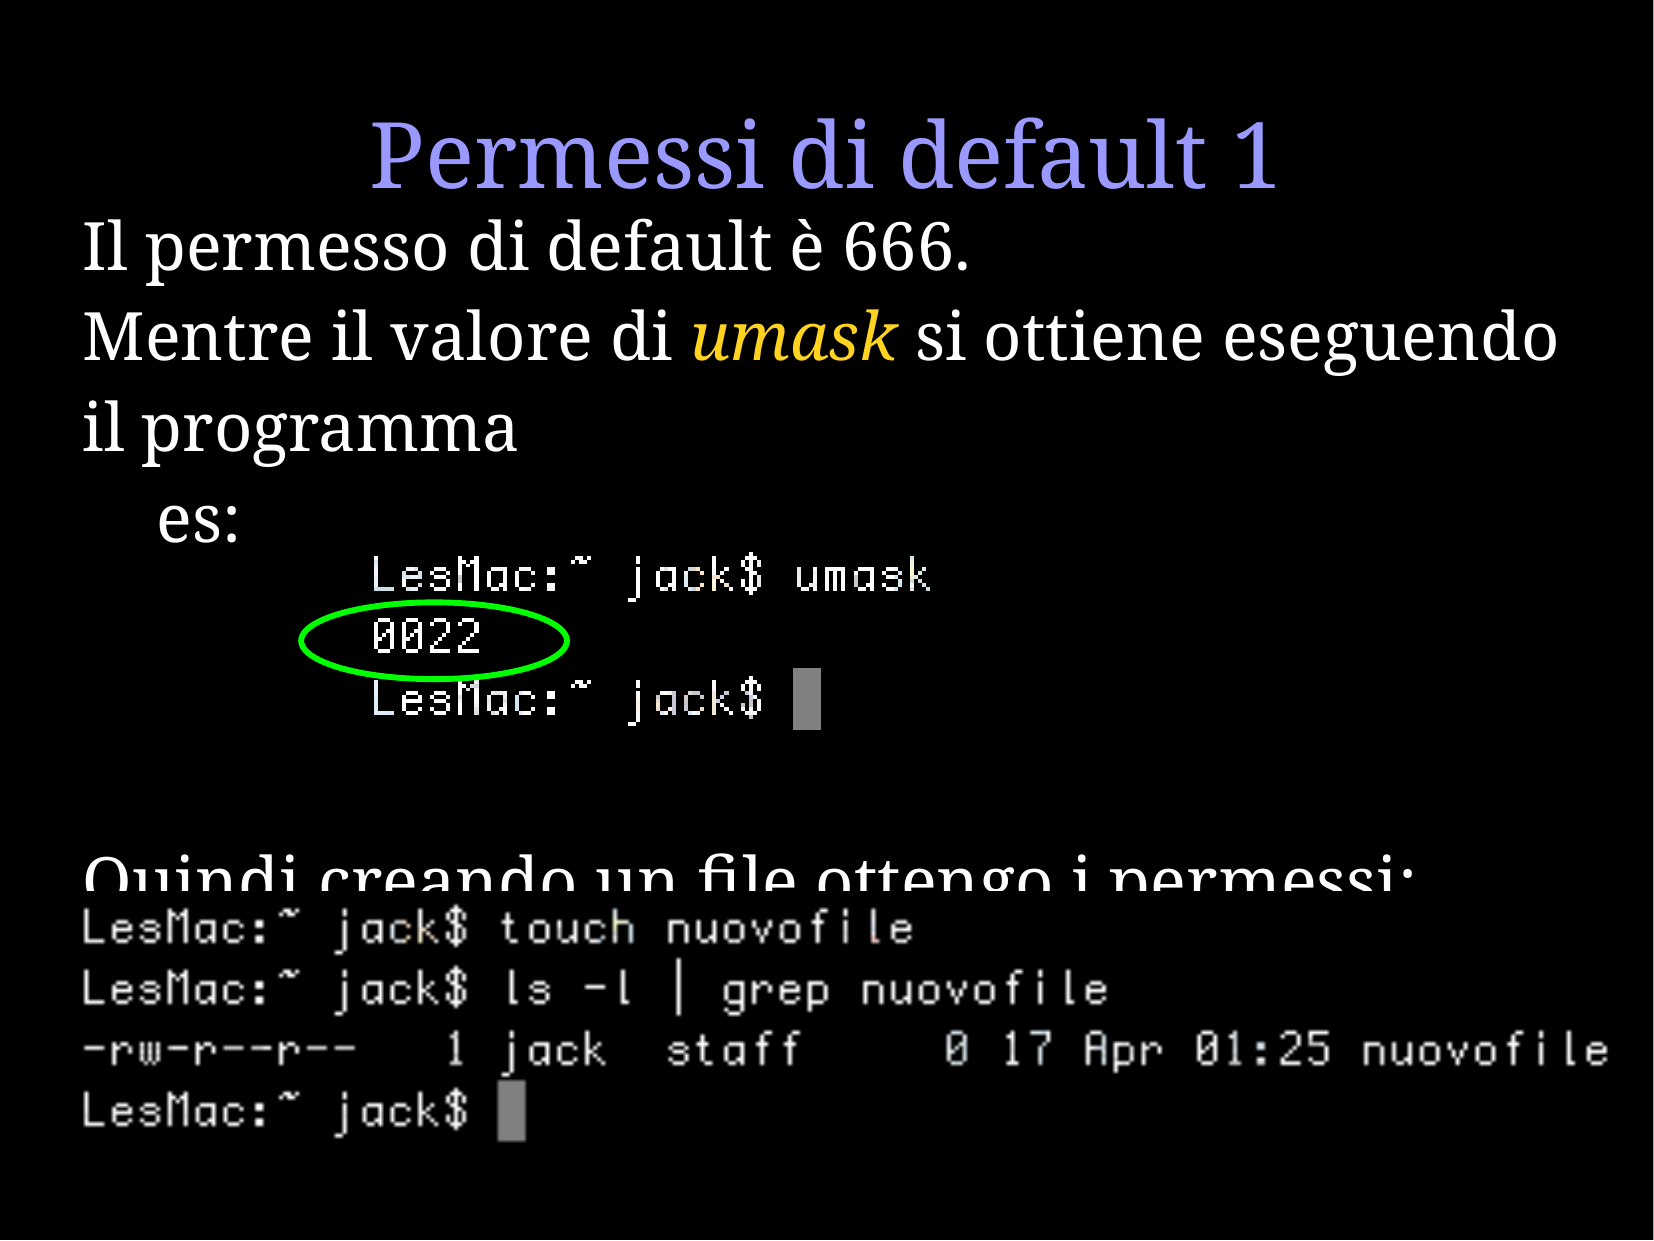

# Permessi di default 1
Il permesso di default è 666.
Mentre il valore di umask si ottiene eseguendo il programma
	es:
Quindi creando un file ottengo i permessi: